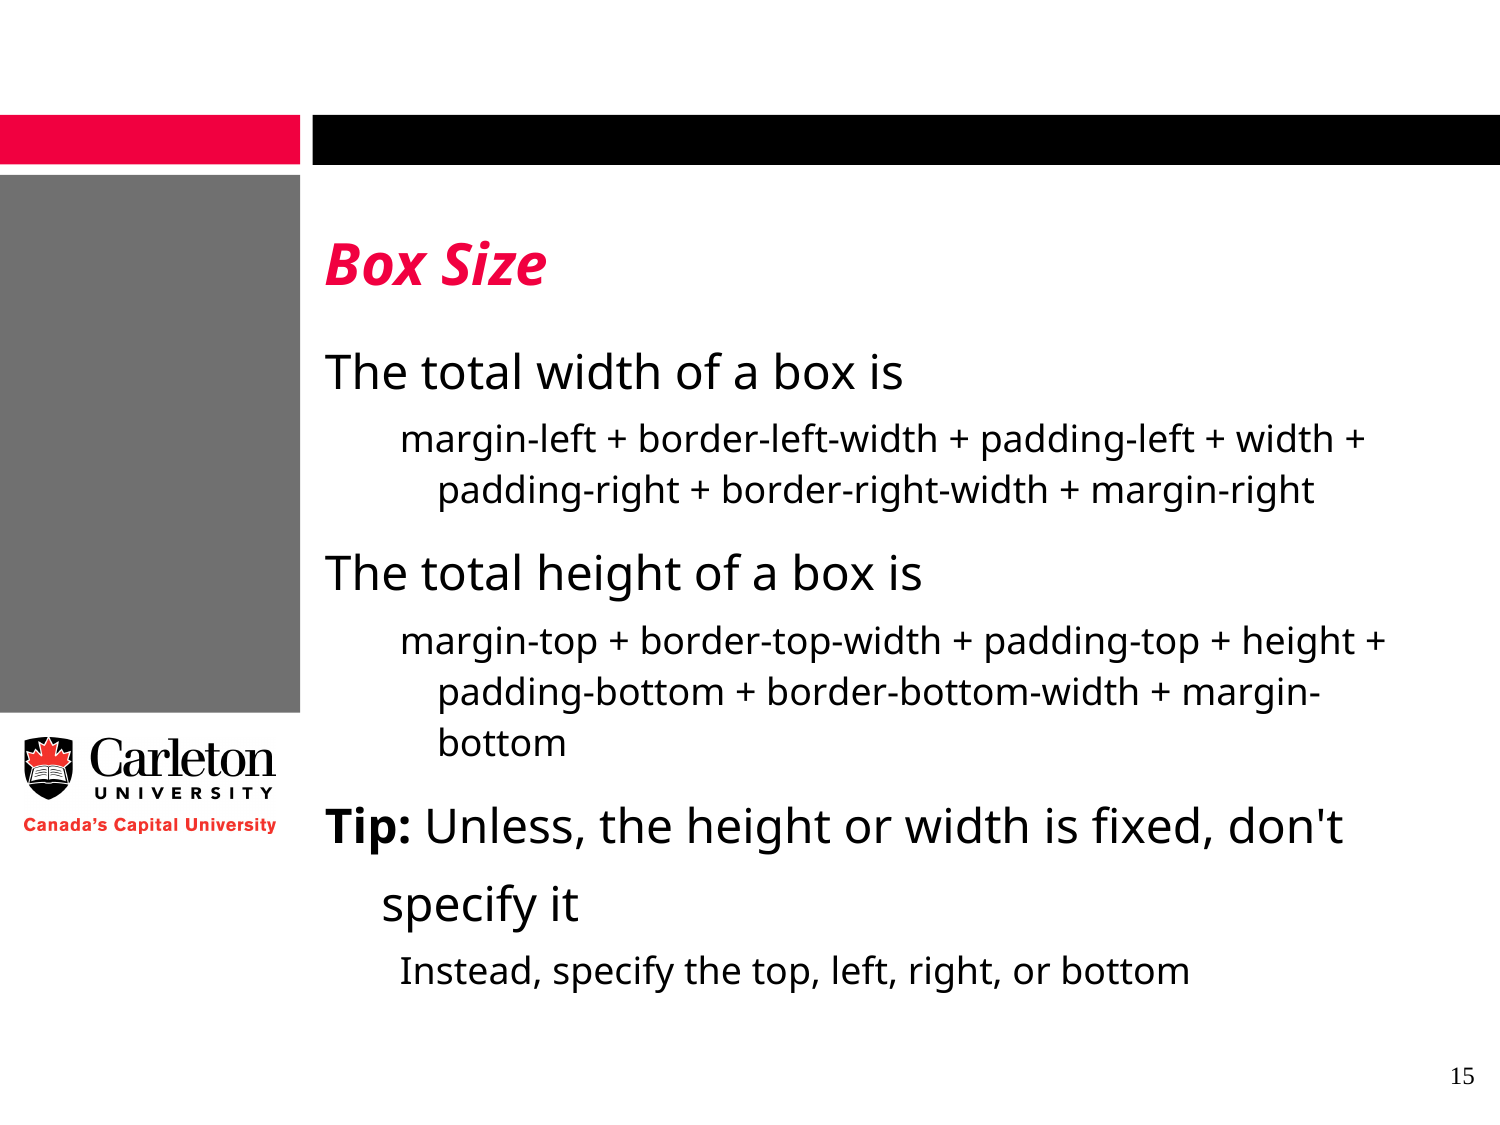

# Box Size
The total width of a box is
margin-left + border-left-width + padding-left + width + padding-right + border-right-width + margin-right
The total height of a box is
margin-top + border-top-width + padding-top + height + padding-bottom + border-bottom-width + margin-bottom
Tip: Unless, the height or width is fixed, don't specify it
Instead, specify the top, left, right, or bottom
15